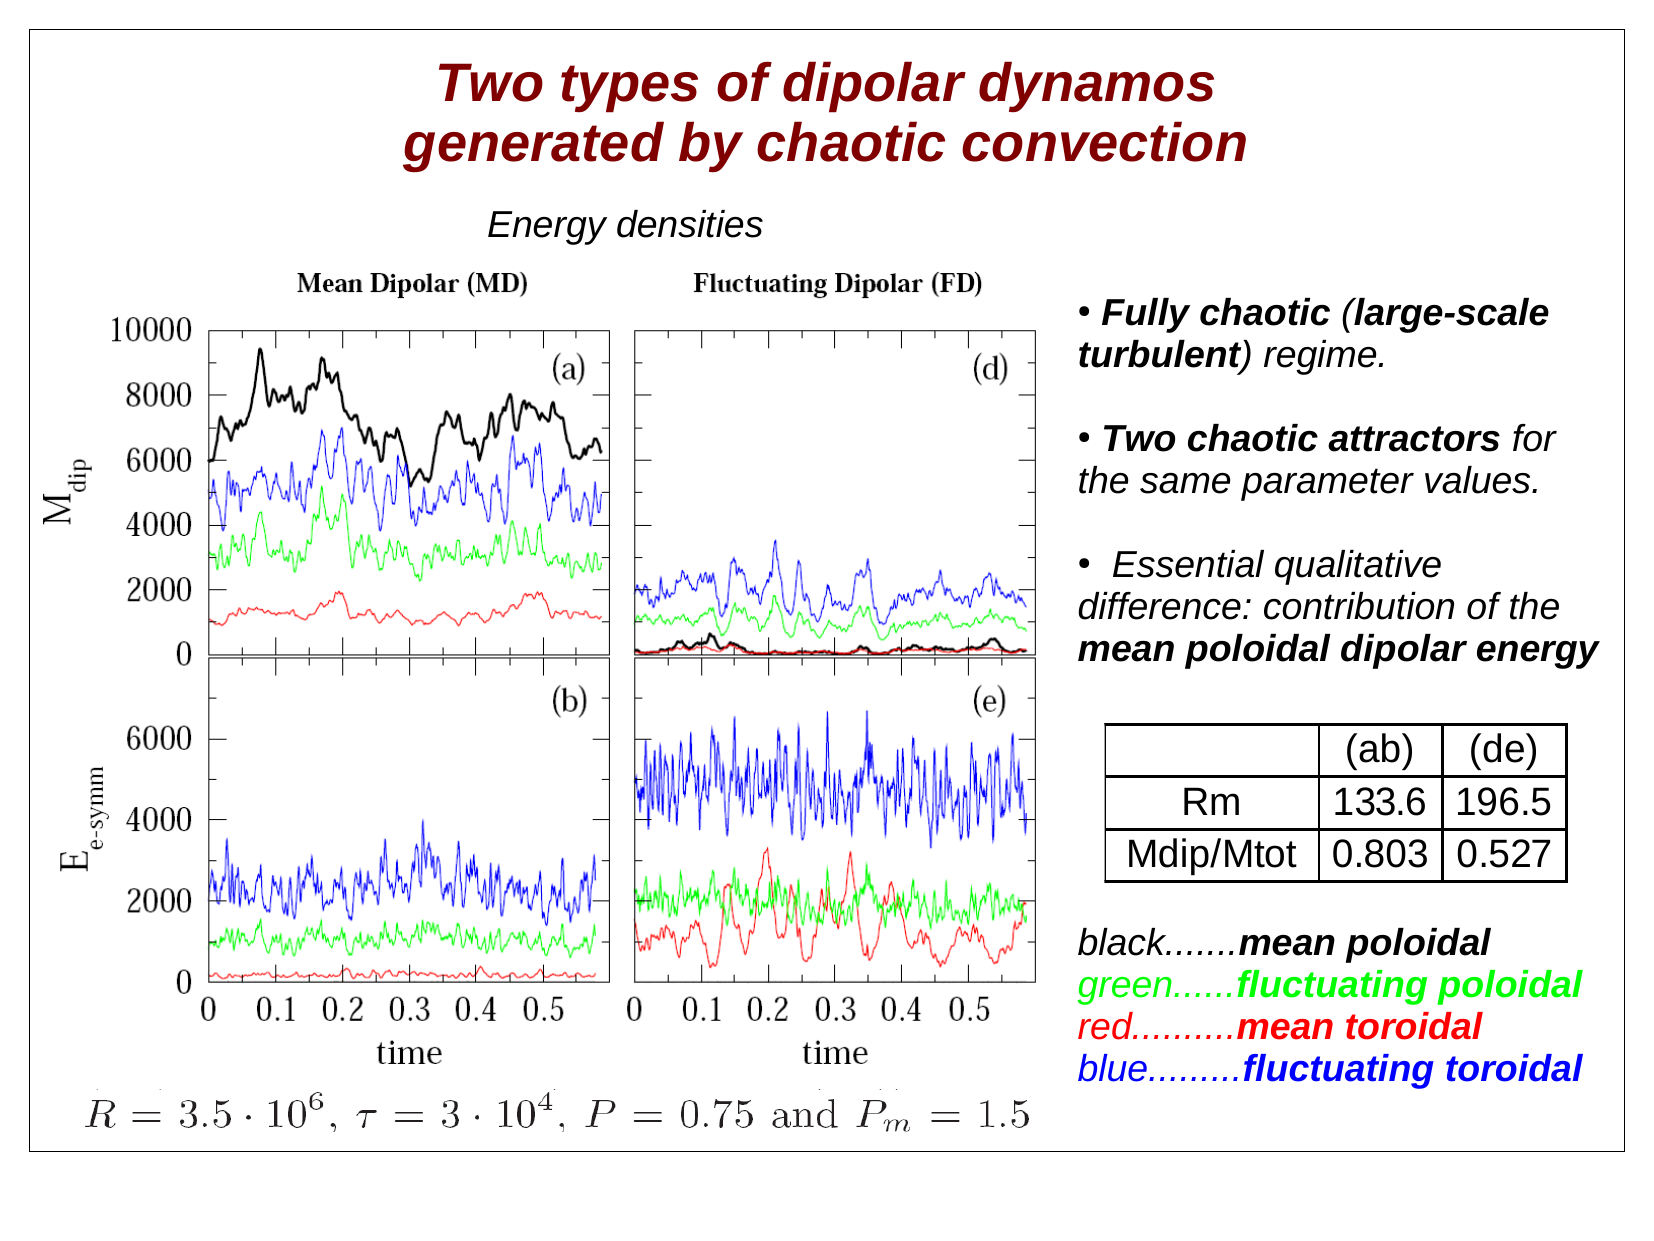

Two types of dipolar dynamos
generated by chaotic convection
 Energy densities
 Fully chaotic (large-scale turbulent) regime.
 Two chaotic attractors for the same parameter values.
 Essential qualitative difference: contribution of the
mean poloidal dipolar energy
black.......mean poloidal
green......fluctuating poloidal
red..........mean toroidal
blue.........fluctuating toroidal